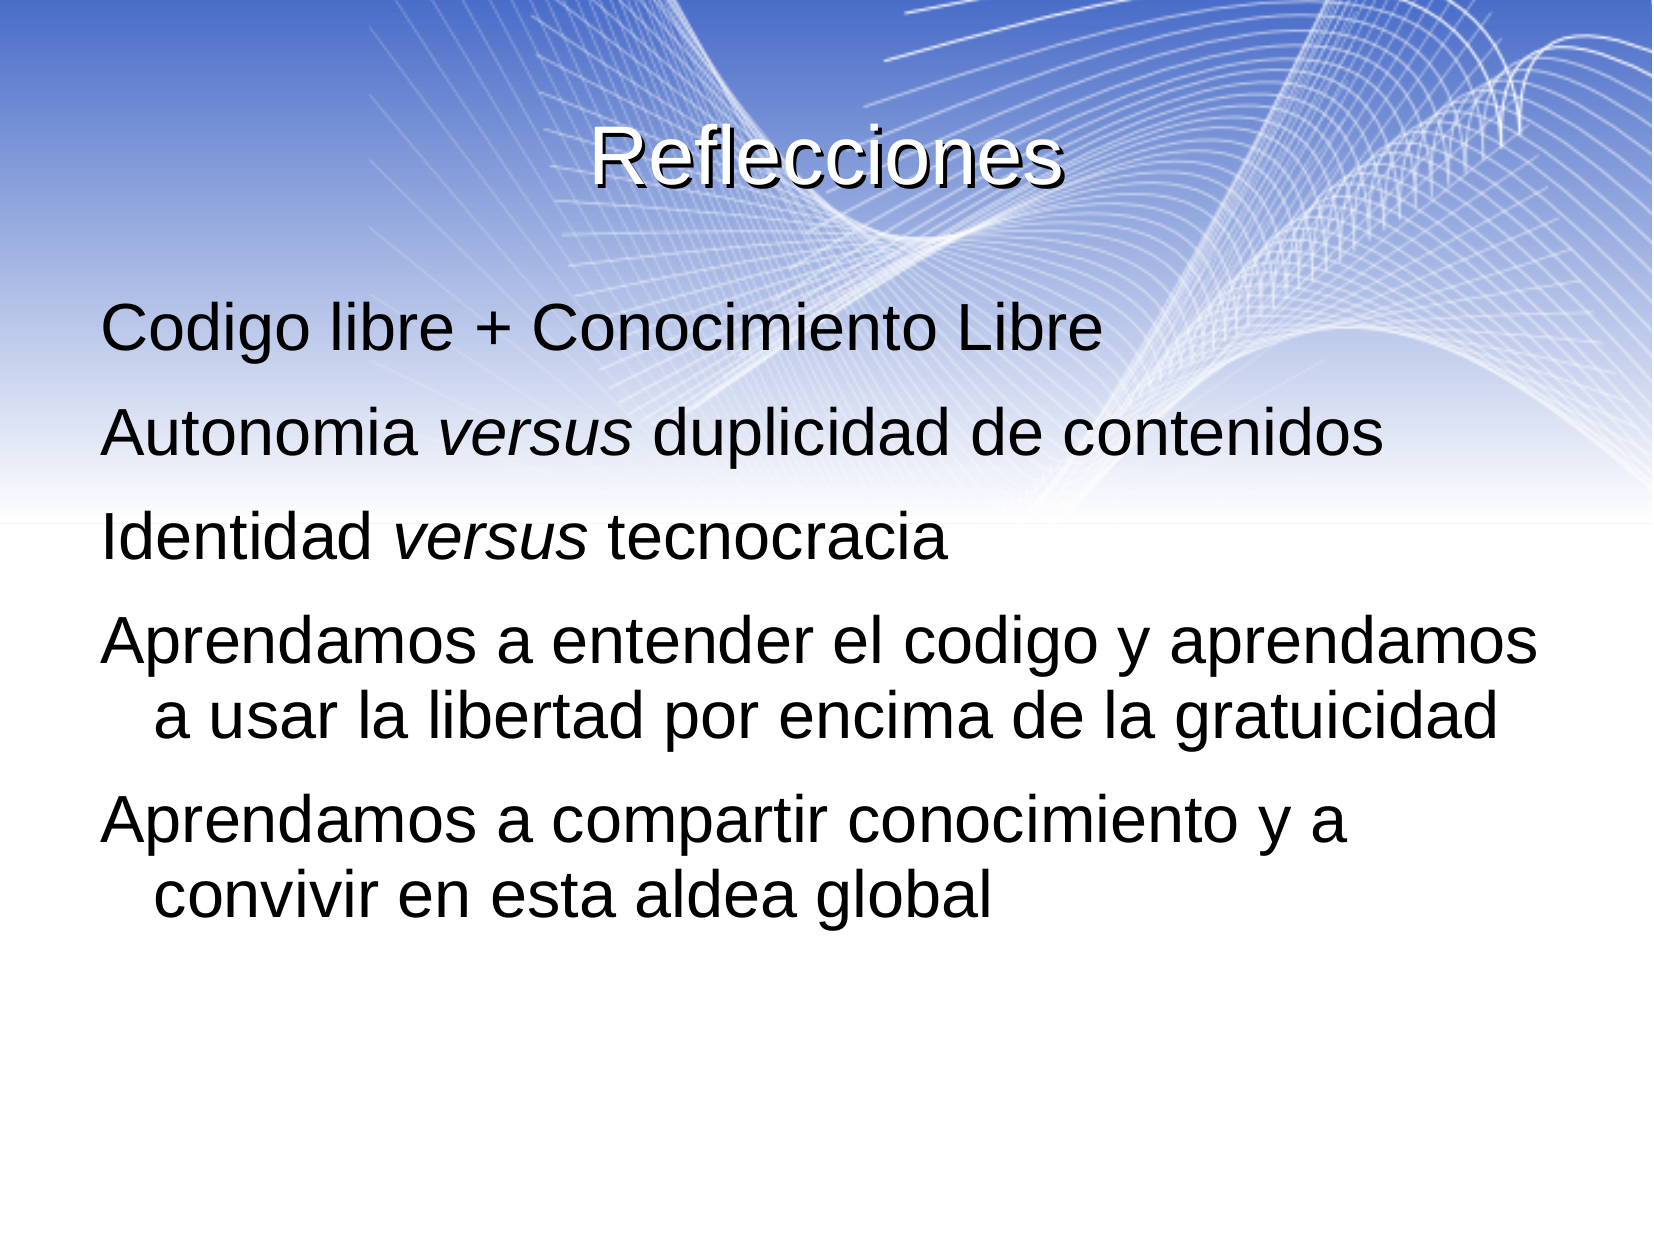

# Reflecciones
Codigo libre + Conocimiento Libre
Autonomia versus duplicidad de contenidos
Identidad versus tecnocracia
Aprendamos a entender el codigo y aprendamos a usar la libertad por encima de la gratuicidad
Aprendamos a compartir conocimiento y a convivir en esta aldea global